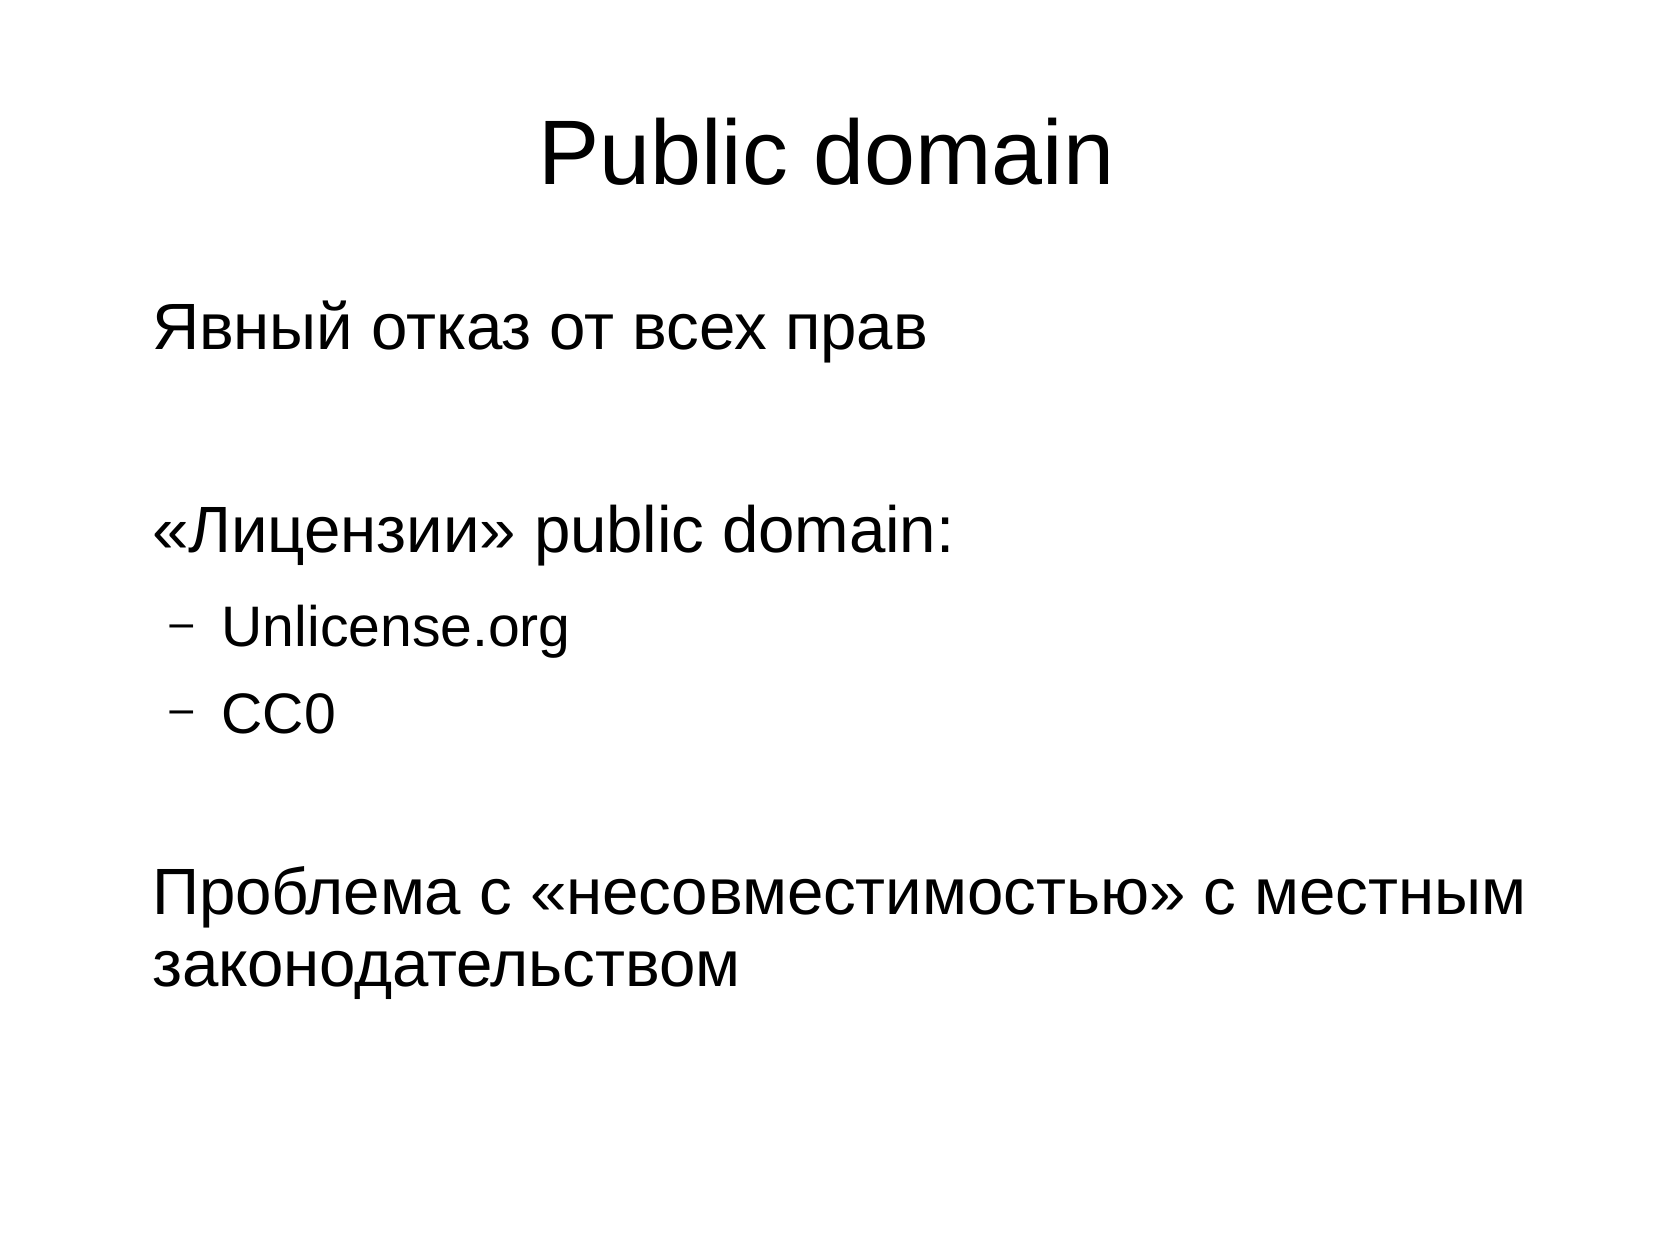

# Public domain
Явный отказ от всех прав
«Лицензии» public domain:
Unlicense.org
CC0
Проблема с «несовместимостью» с местным законодательством